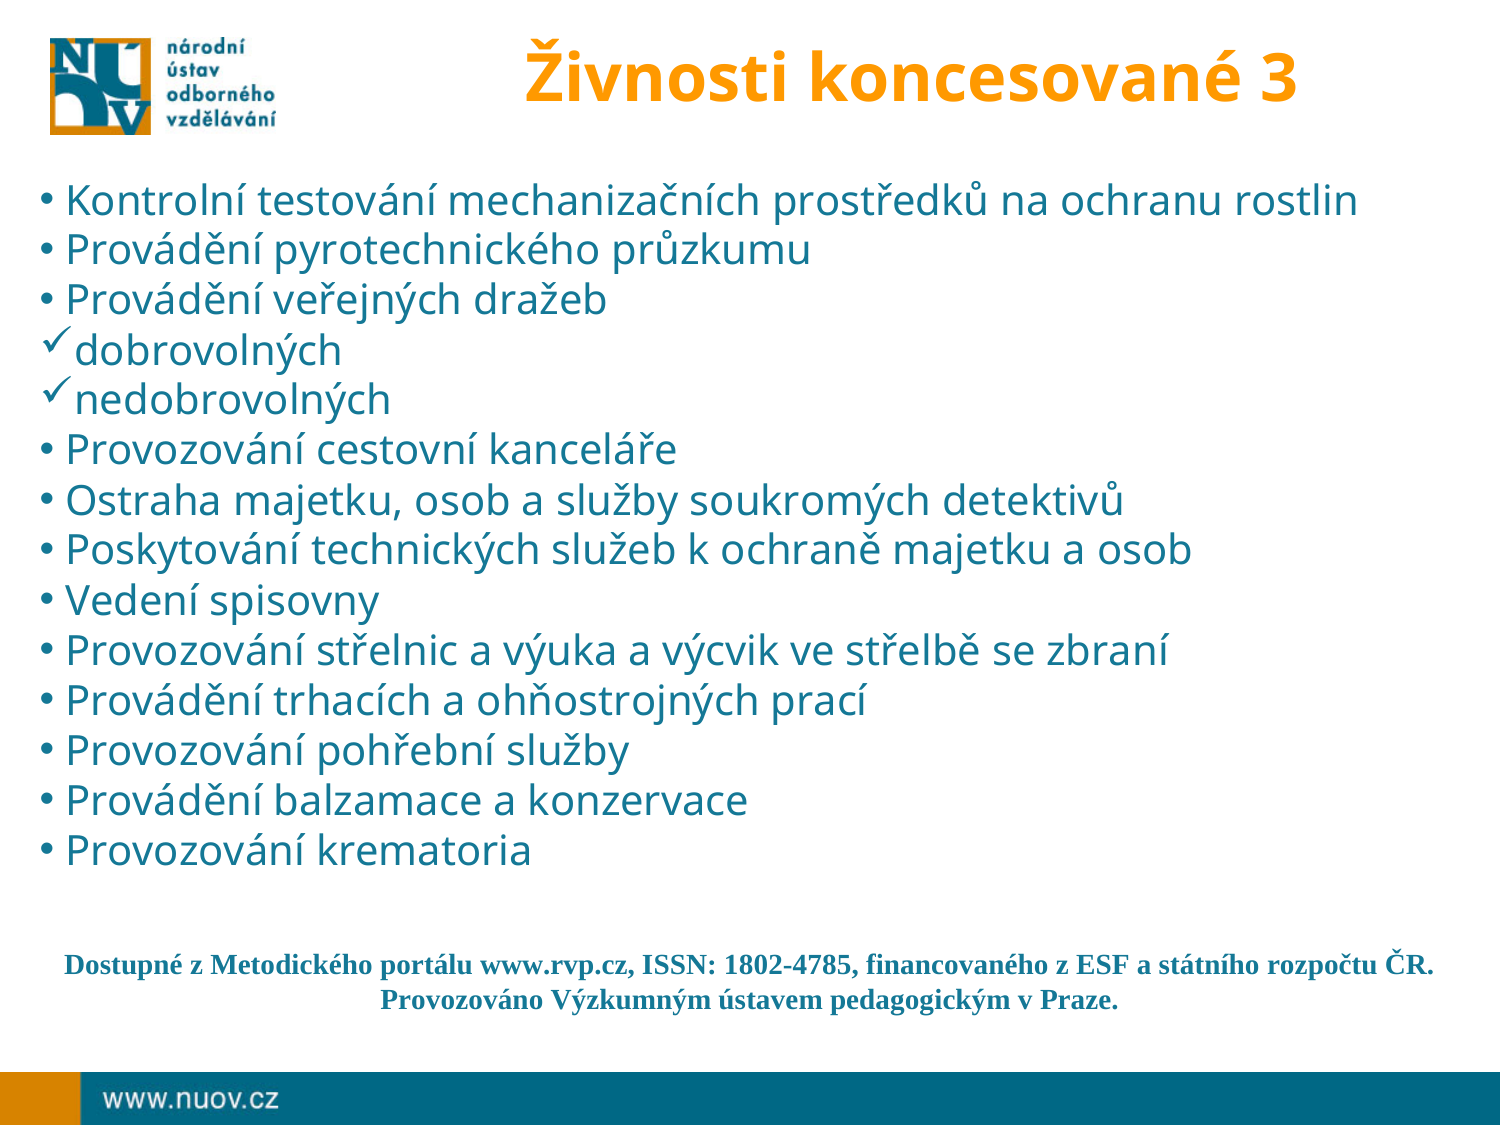

# Živnosti koncesované 3
 Kontrolní testování mechanizačních prostředků na ochranu rostlin
 Provádění pyrotechnického průzkumu
 Provádění veřejných dražeb
dobrovolných
nedobrovolných
 Provozování cestovní kanceláře
 Ostraha majetku, osob a služby soukromých detektivů
 Poskytování technických služeb k ochraně majetku a osob
 Vedení spisovny
 Provozování střelnic a výuka a výcvik ve střelbě se zbraní
 Provádění trhacích a ohňostrojných prací
 Provozování pohřební služby
 Provádění balzamace a konzervace
 Provozování krematoria
Dostupné z Metodického portálu www.rvp.cz, ISSN: 1802-4785, financovaného z ESF a státního rozpočtu ČR. Provozováno Výzkumným ústavem pedagogickým v Praze.